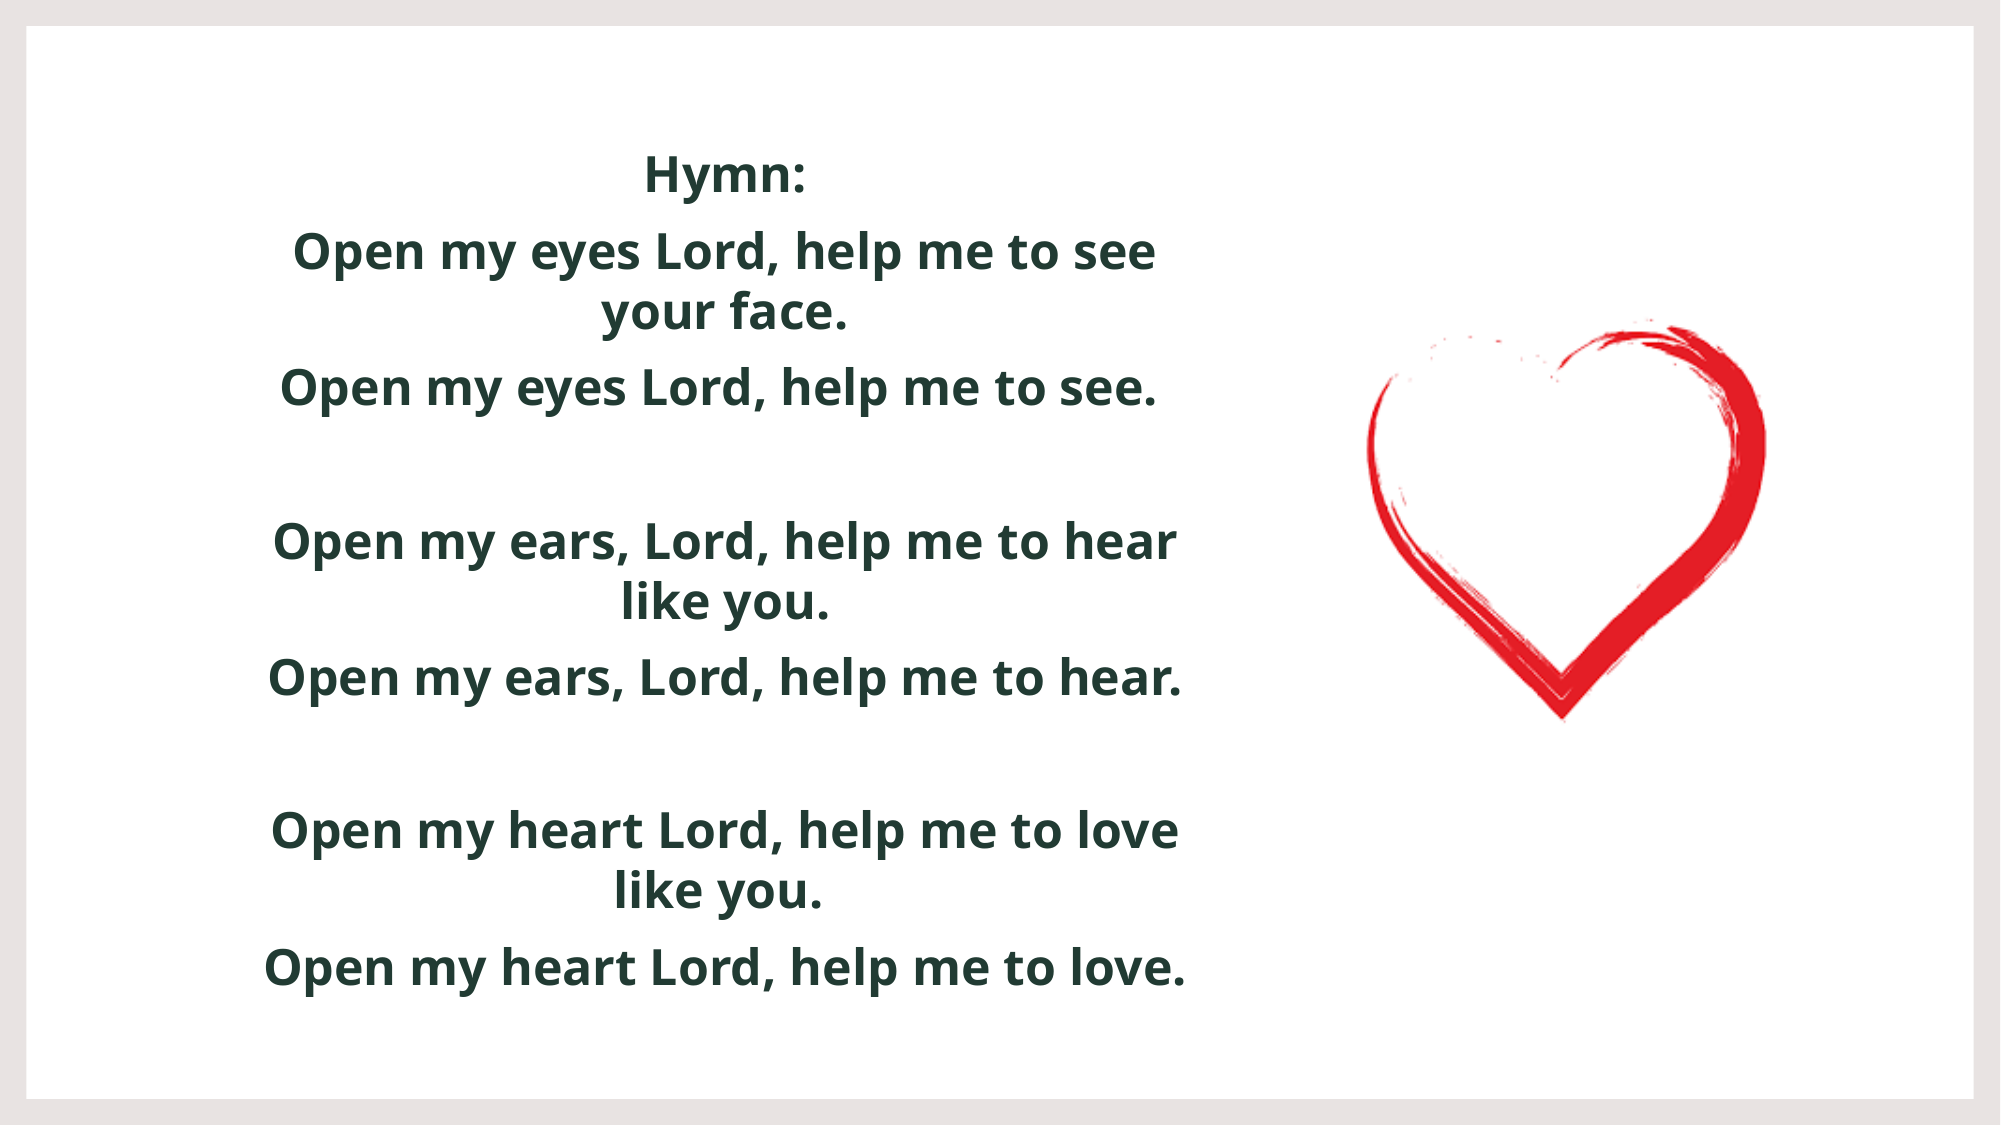

Hymn:
Open my eyes Lord, help me to see your face.
Open my eyes Lord, help me to see.
Open my ears, Lord, help me to hear like you.
Open my ears, Lord, help me to hear.
Open my heart Lord, help me to love like you.
Open my heart Lord, help me to love.